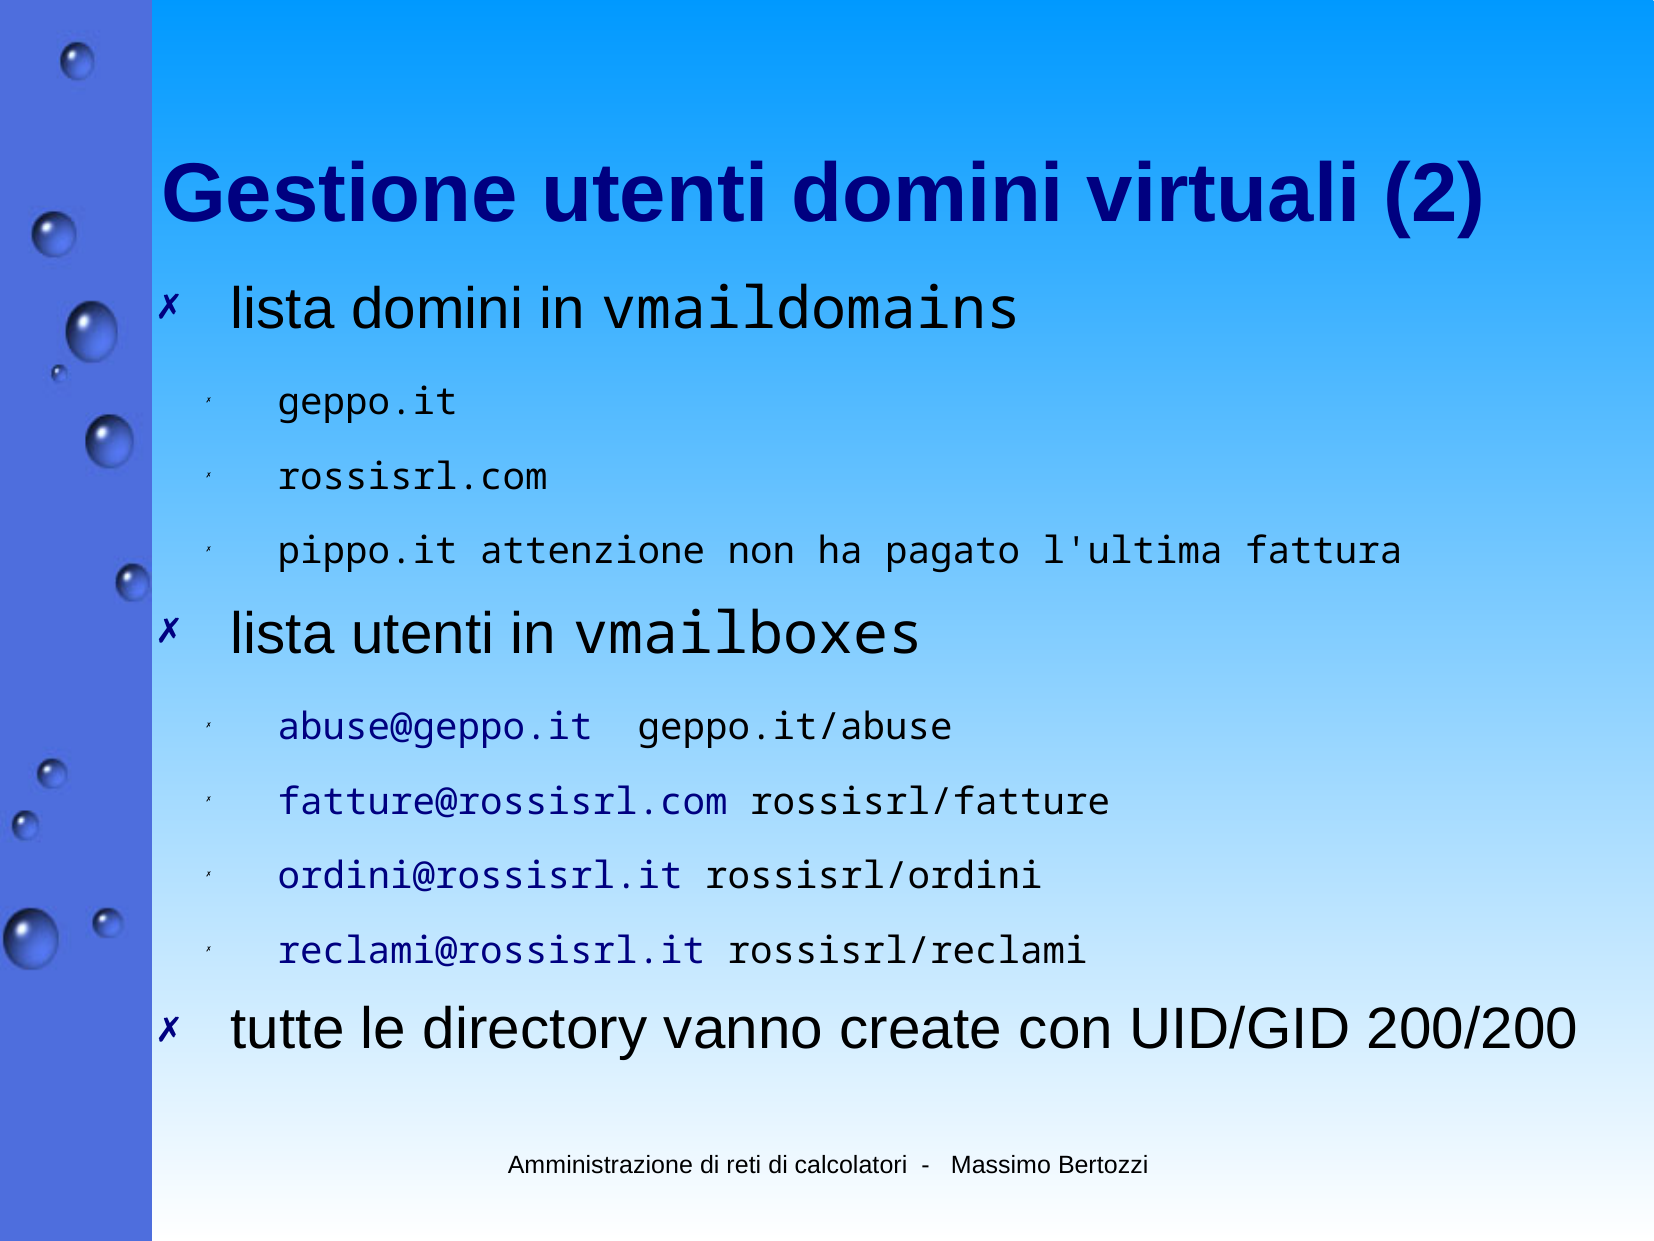

# Gestione utenti domini virtuali (2)
lista domini in vmaildomains
geppo.it
rossisrl.com
pippo.it attenzione non ha pagato l'ultima fattura
lista utenti in vmailboxes
abuse@geppo.it geppo.it/abuse
fatture@rossisrl.com rossisrl/fatture
ordini@rossisrl.it rossisrl/ordini
reclami@rossisrl.it rossisrl/reclami
tutte le directory vanno create con UID/GID 200/200